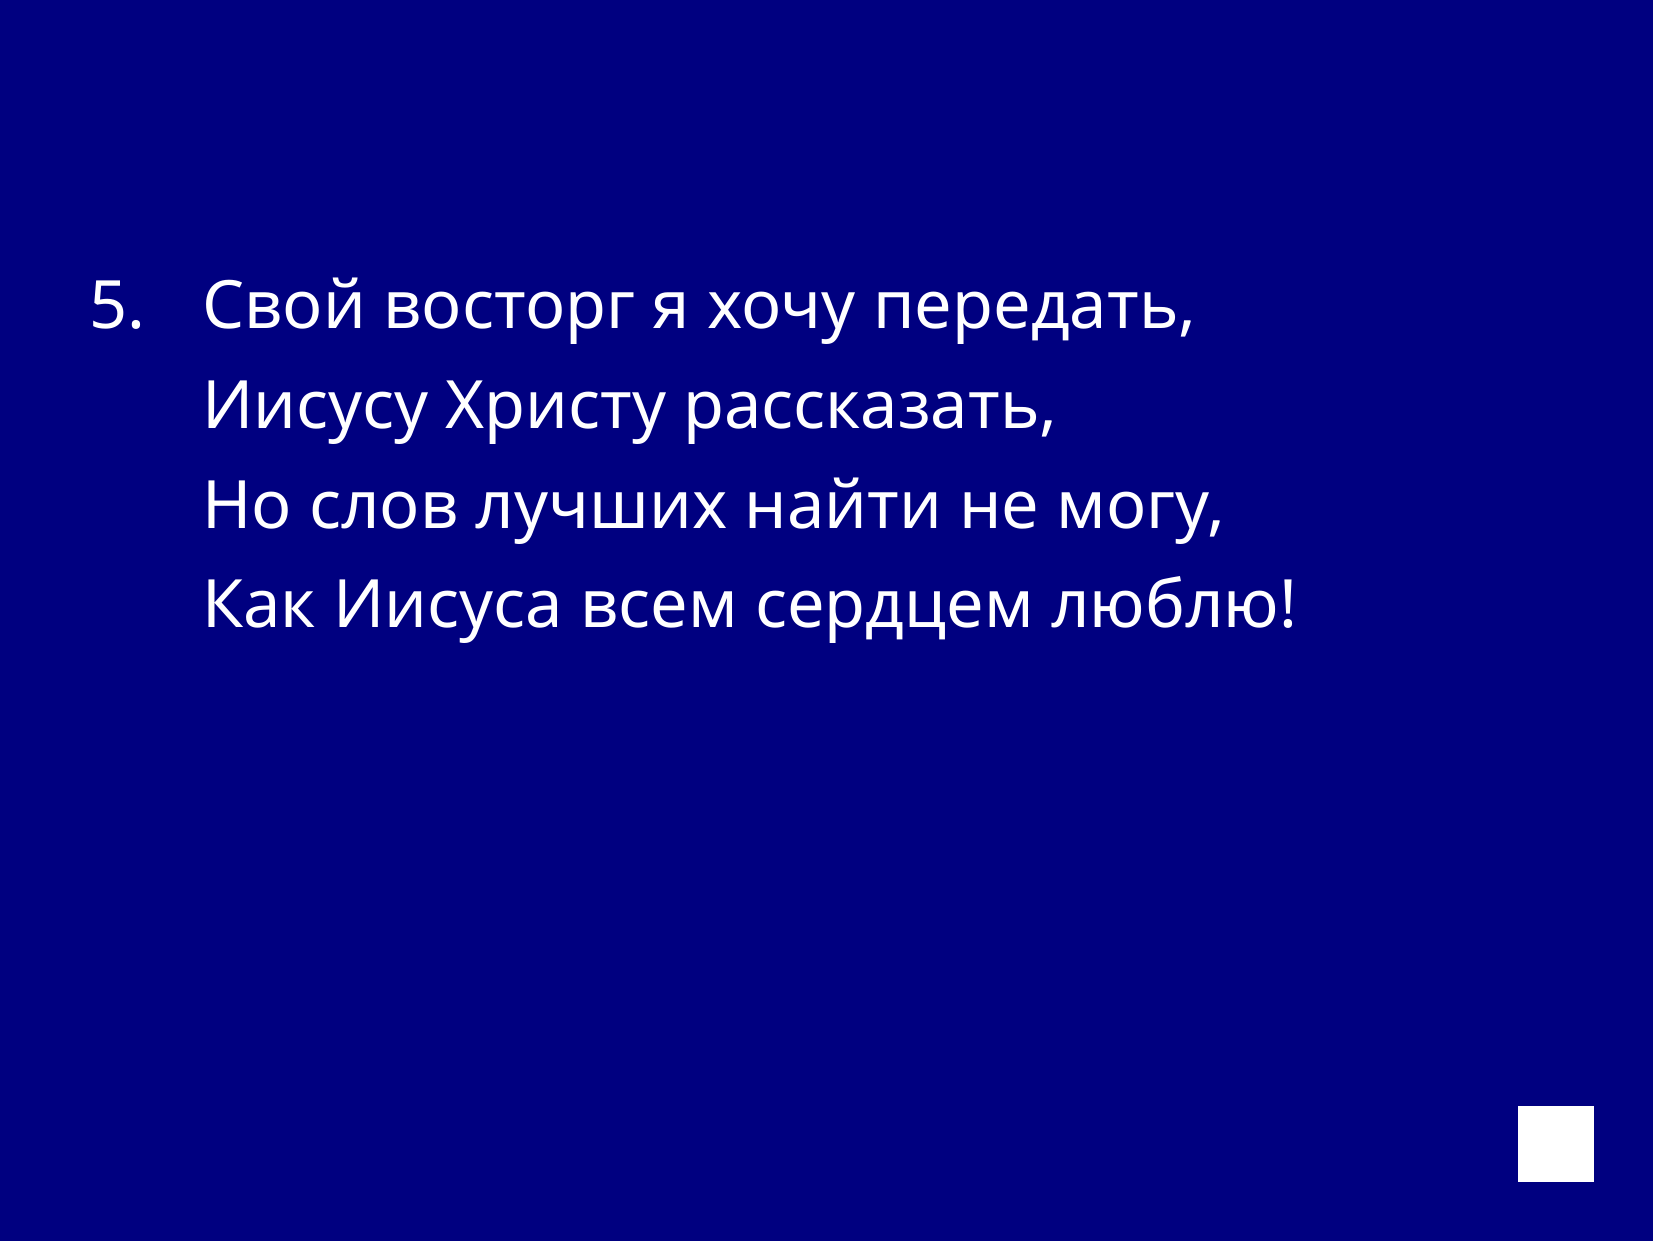

5.	Свой восторг я хочу передать,
	Иисусу Христу рассказать,
	Но слов лучших найти не могу,
	Как Иисуса всем сердцем люблю!